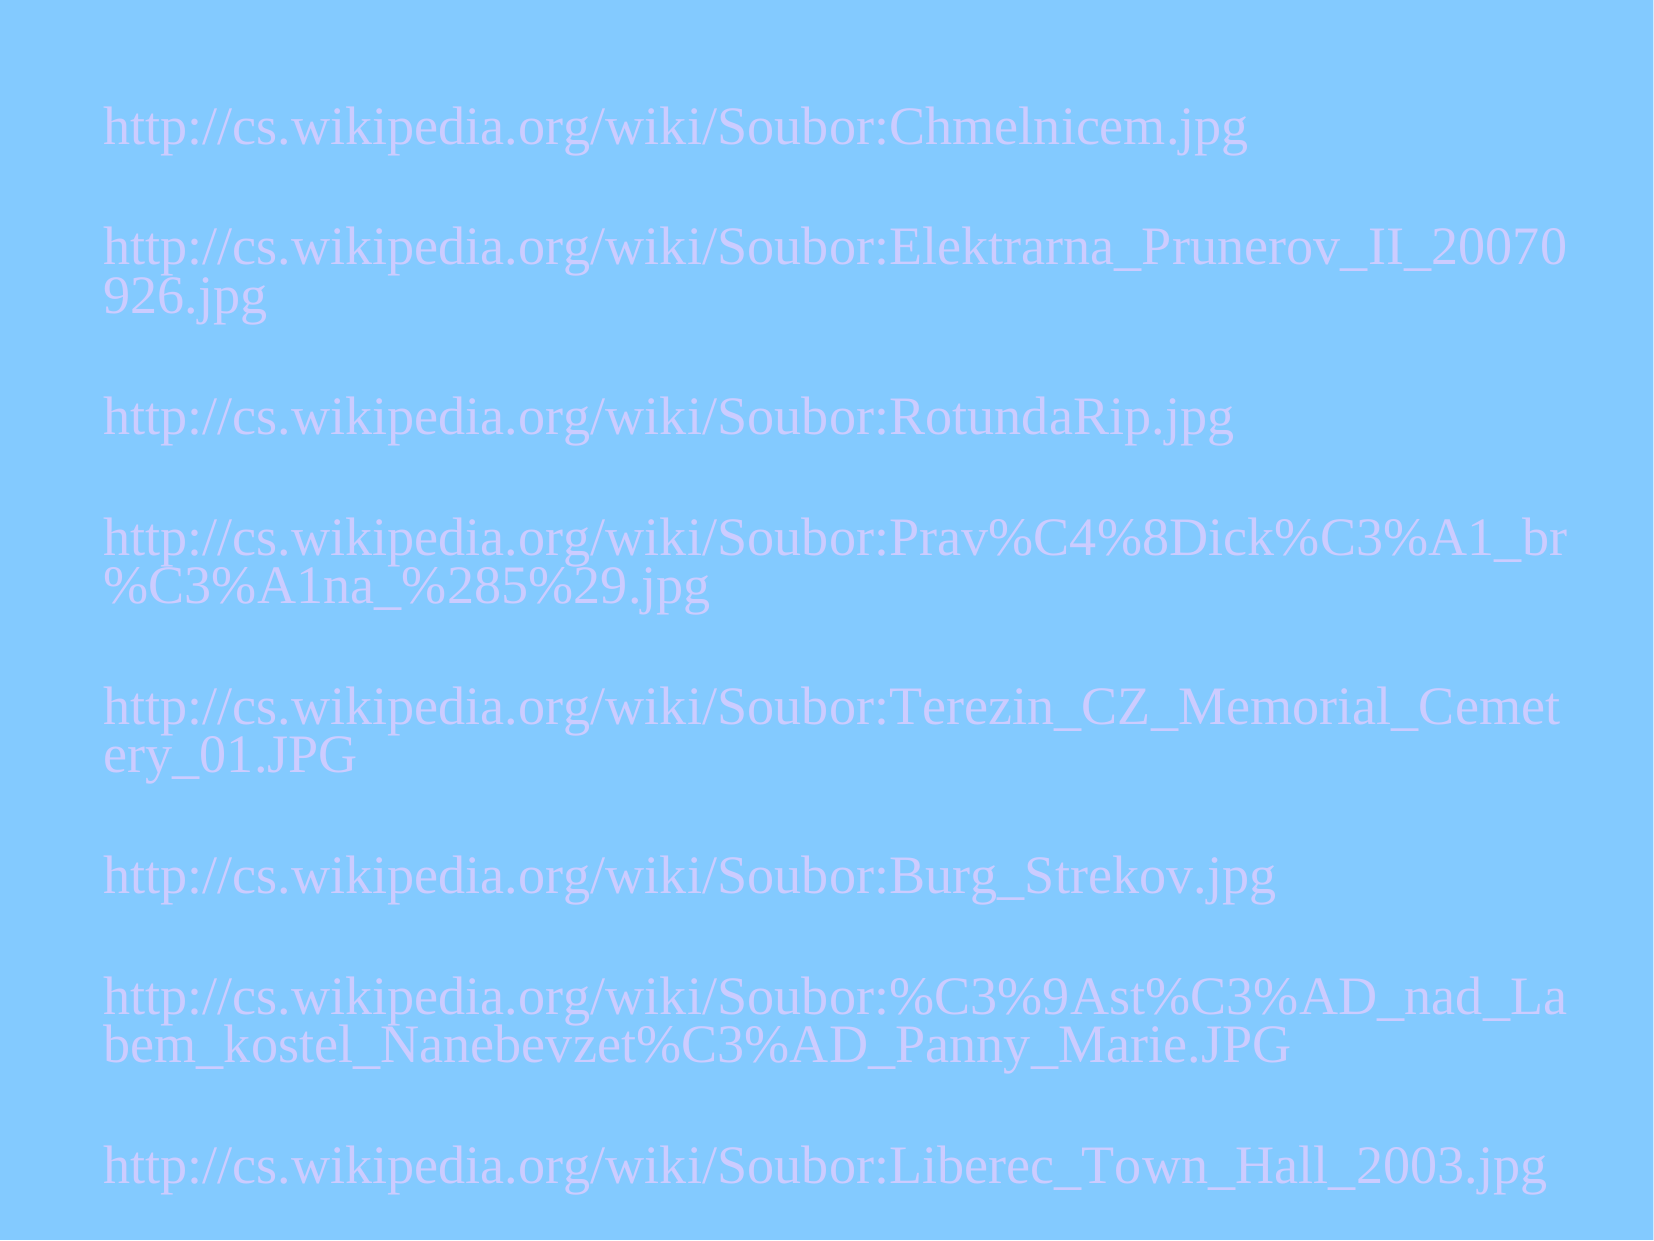

http://cs.wikipedia.org/wiki/Soubor:Chmelnicem.jpg
http://cs.wikipedia.org/wiki/Soubor:Elektrarna_Prunerov_II_20070926.jpg
http://cs.wikipedia.org/wiki/Soubor:RotundaRip.jpg
http://cs.wikipedia.org/wiki/Soubor:Prav%C4%8Dick%C3%A1_br%C3%A1na_%285%29.jpg
http://cs.wikipedia.org/wiki/Soubor:Terezin_CZ_Memorial_Cemetery_01.JPG
http://cs.wikipedia.org/wiki/Soubor:Burg_Strekov.jpg
http://cs.wikipedia.org/wiki/Soubor:%C3%9Ast%C3%AD_nad_Labem_kostel_Nanebevzet%C3%AD_Panny_Marie.JPG
http://cs.wikipedia.org/wiki/Soubor:Liberec_Town_Hall_2003.jpg
http://cs.wikipedia.org/wiki/Soubor:Bezdez.jpg